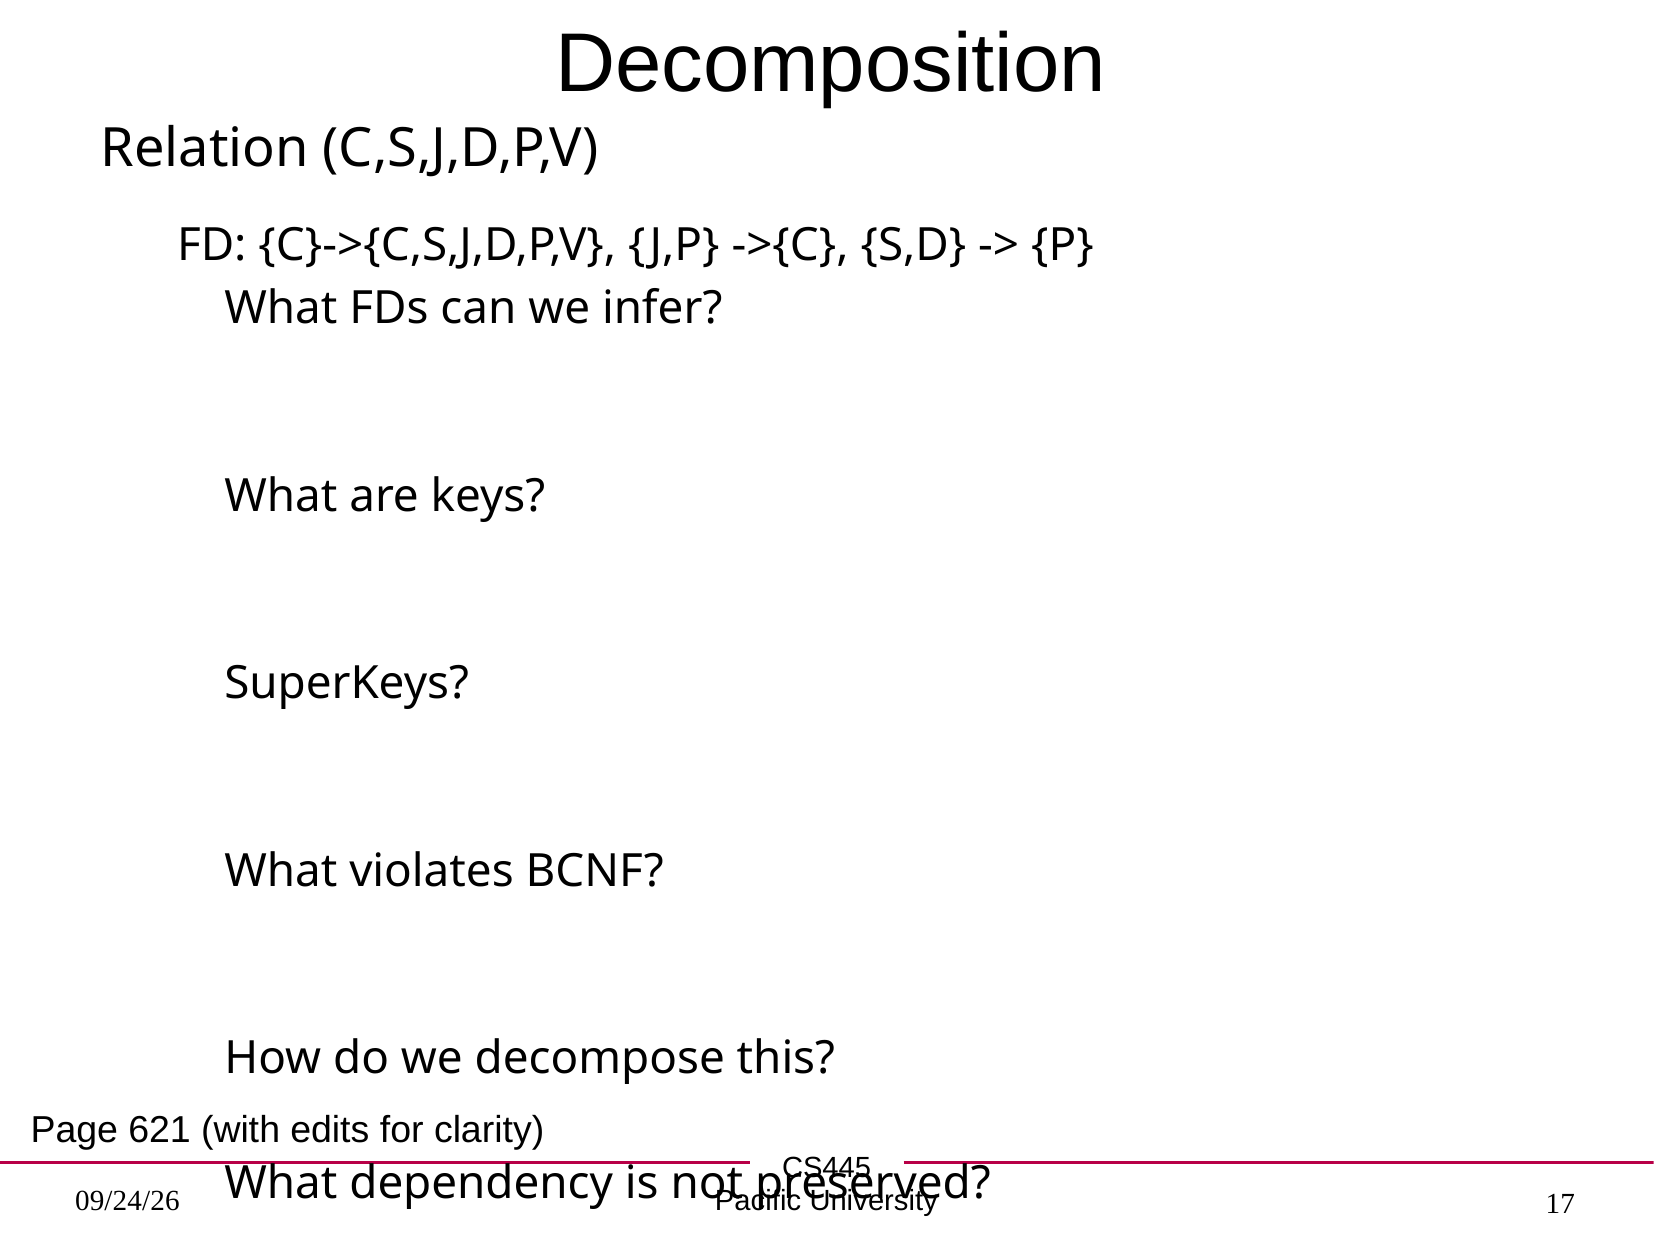

# Decomposition
Relation (C,S,J,D,P,V)
FD: {C}->{C,S,J,D,P,V}, {J,P} ->{C}, {S,D} -> {P}
What FDs can we infer?
What are keys?
SuperKeys?
What violates BCNF?
How do we decompose this?
What dependency is not preserved?
Page 621 (with edits for clarity)